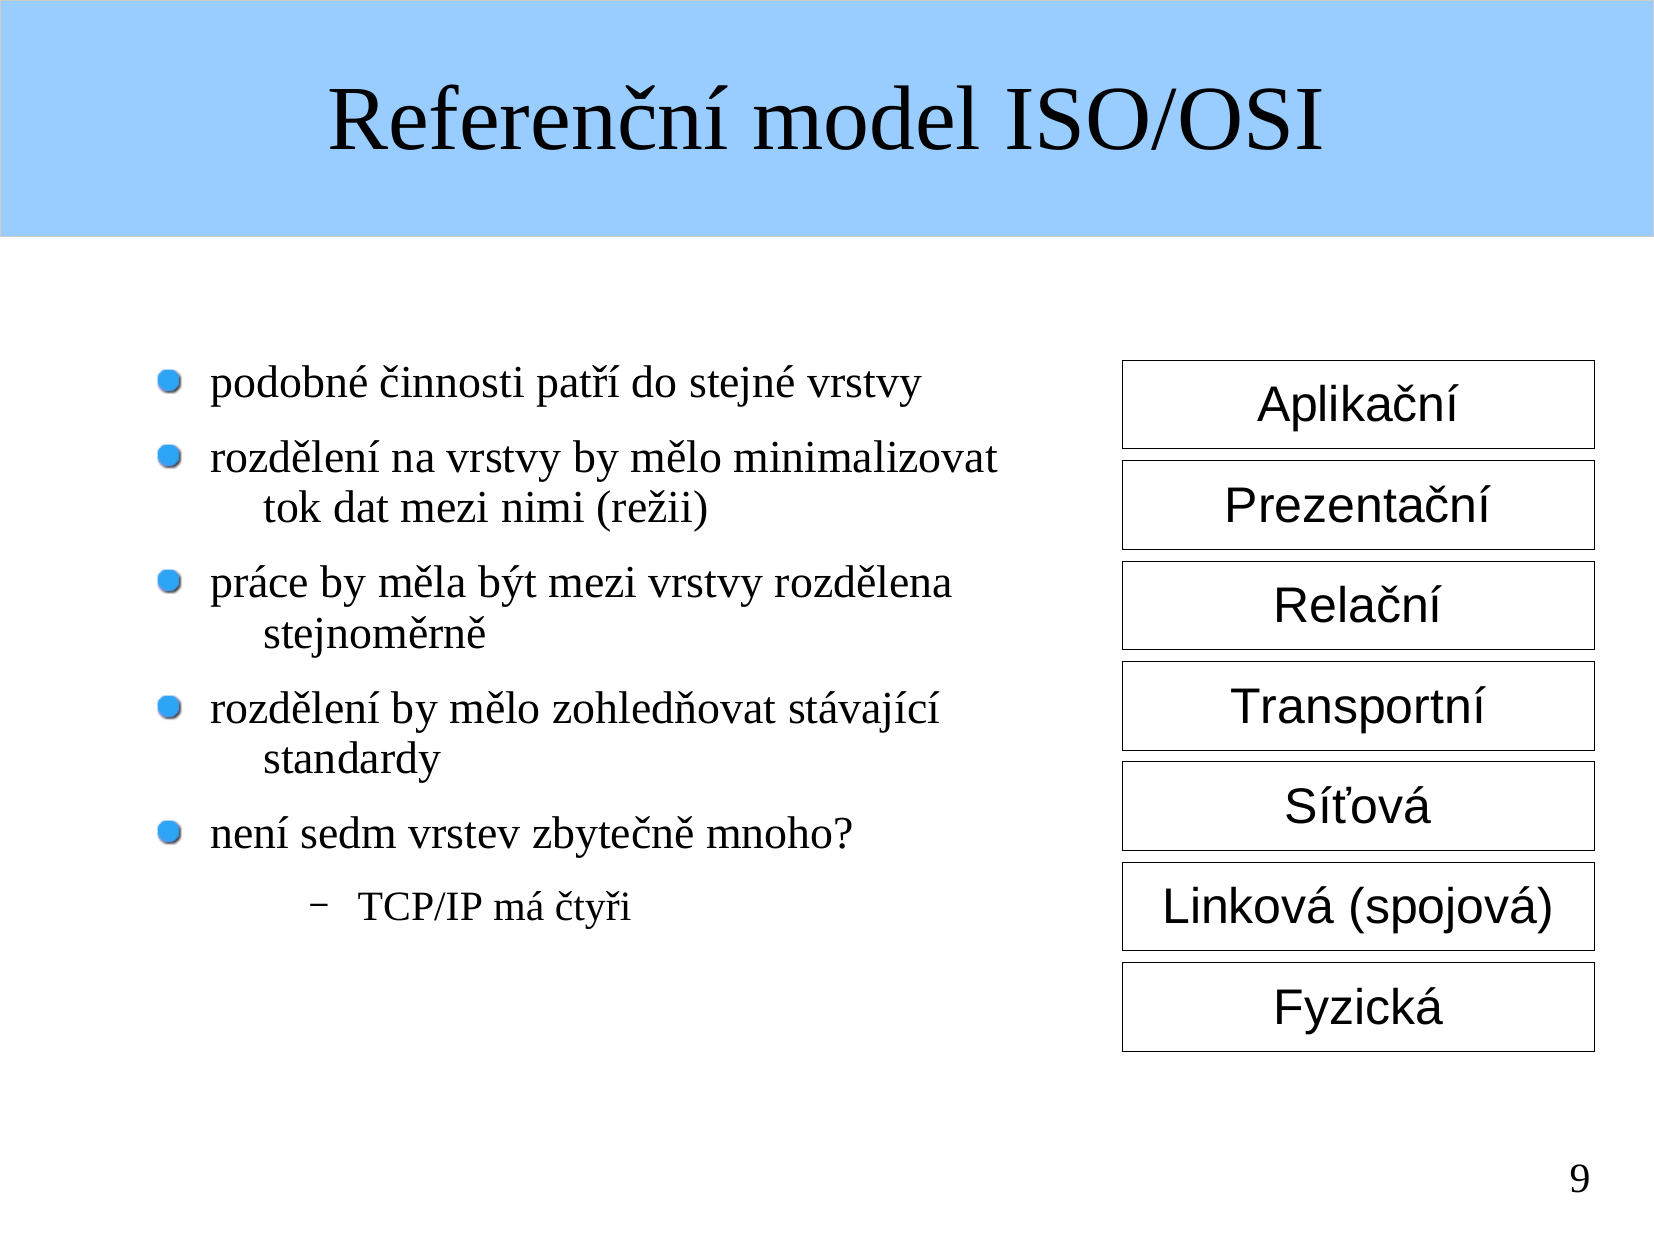

# Referenční model ISO/OSI
podobné činnosti patří do stejné vrstvy
rozdělení na vrstvy by mělo minimalizovat tok dat mezi nimi (režii)
práce by měla být mezi vrstvy rozdělena stejnoměrně
rozdělení by mělo zohledňovat stávající standardy
není sedm vrstev zbytečně mnoho?
TCP/IP má čtyři
Aplikační
Prezentační
Relační
Transportní
Síťová
Linková (spojová)
Fyzická